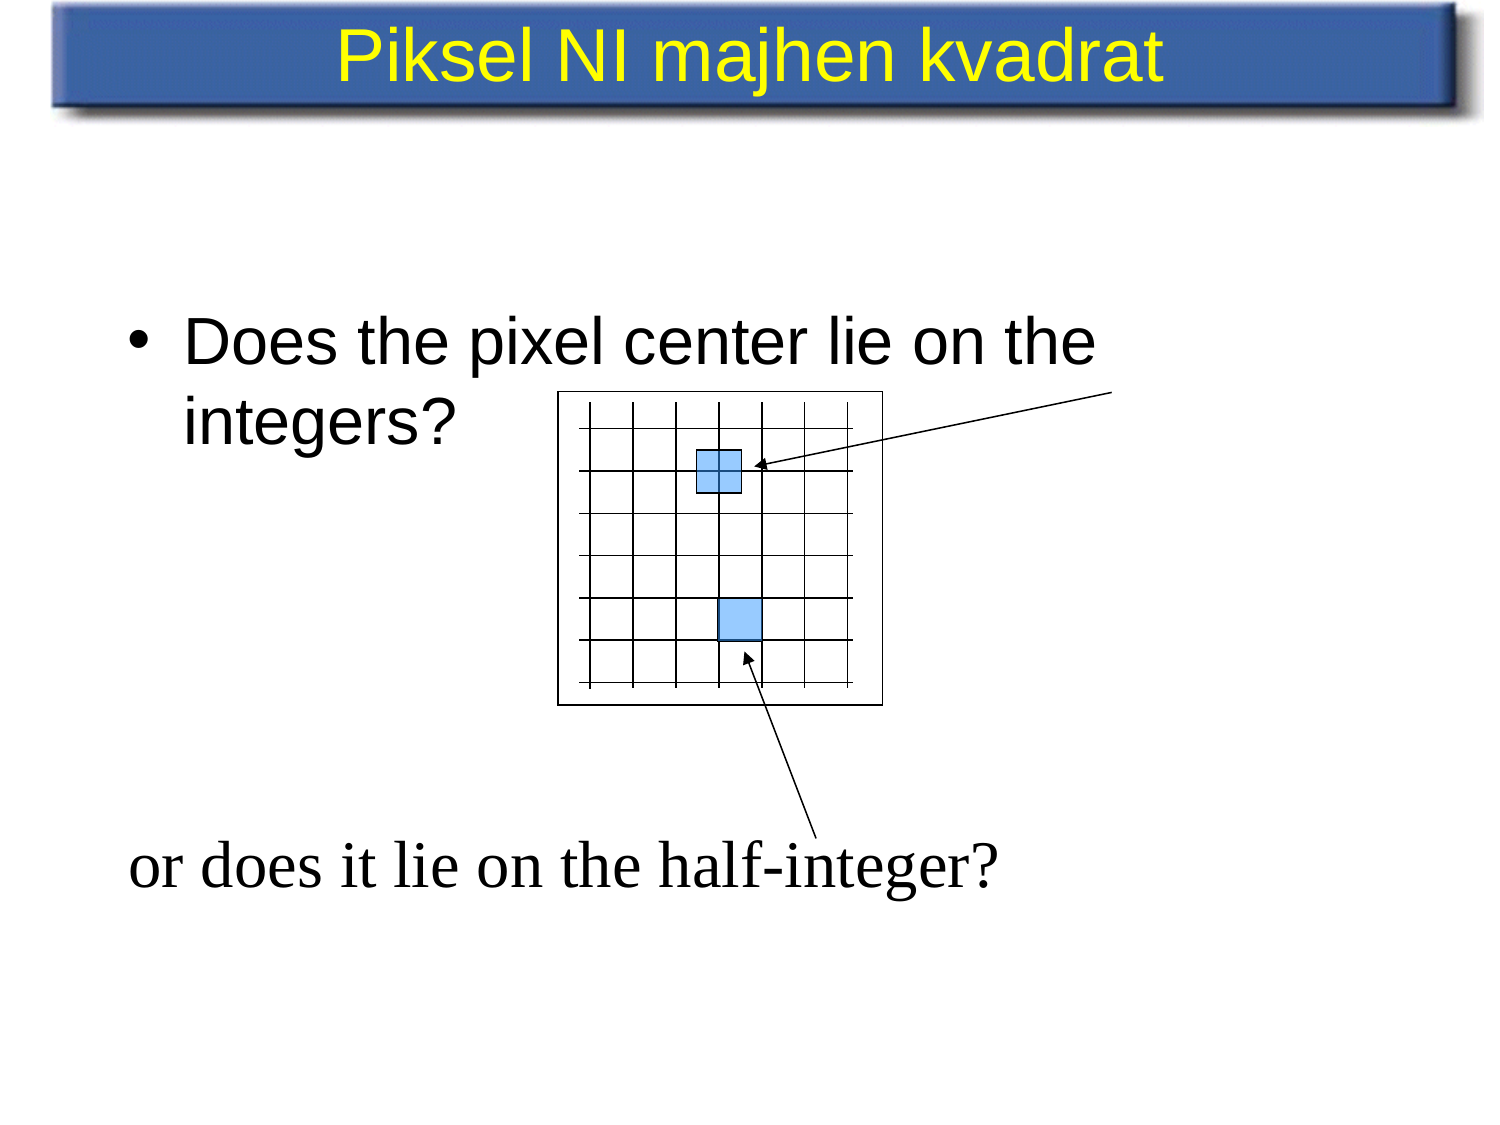

# Piksel NI majhen kvadrat
Does the pixel center lie on the integers?
or does it lie on the half-integer?